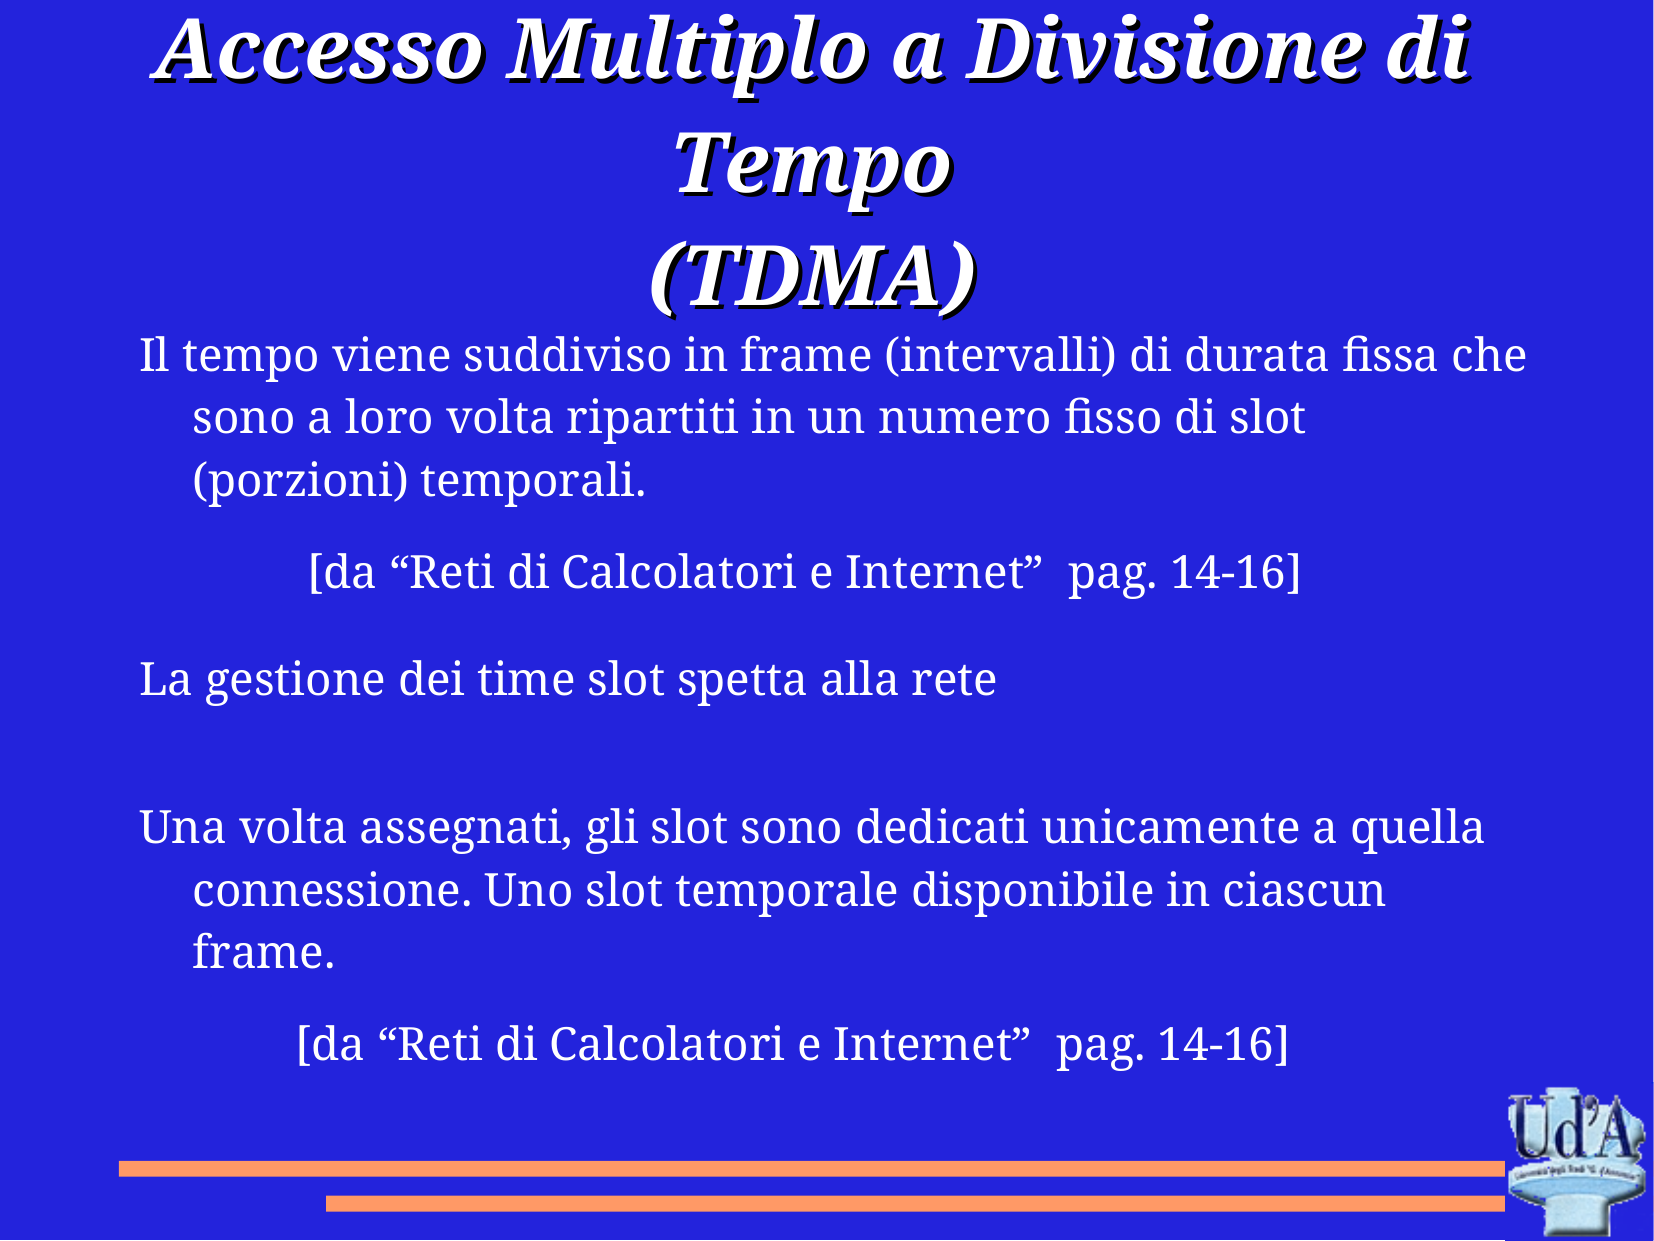

# Accesso Multiplo a Divisione di Tempo (TDMA)
Il tempo viene suddiviso in frame (intervalli) di durata fissa che sono a loro volta ripartiti in un numero fisso di slot (porzioni) temporali.
 [da “Reti di Calcolatori e Internet” pag. 14-16]
La gestione dei time slot spetta alla rete
Una volta assegnati, gli slot sono dedicati unicamente a quella connessione. Uno slot temporale disponibile in ciascun frame.
 [da “Reti di Calcolatori e Internet” pag. 14-16]